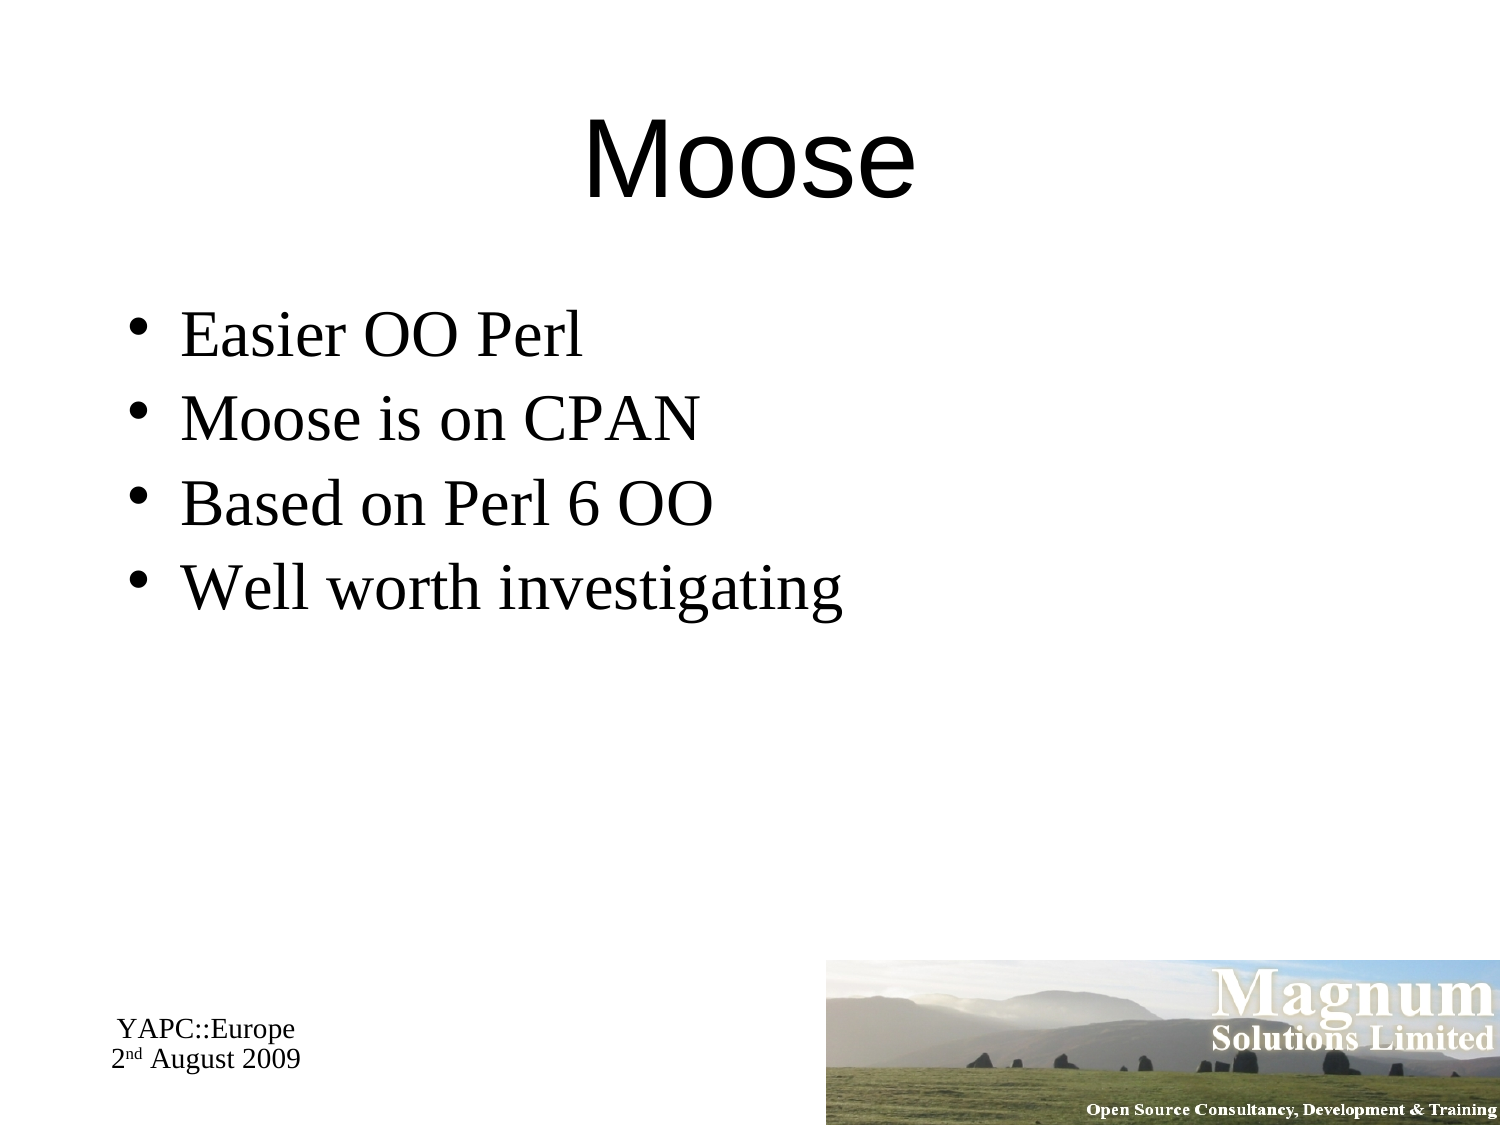

# Moose
Easier OO Perl
Moose is on CPAN
Based on Perl 6 OO
Well worth investigating
75